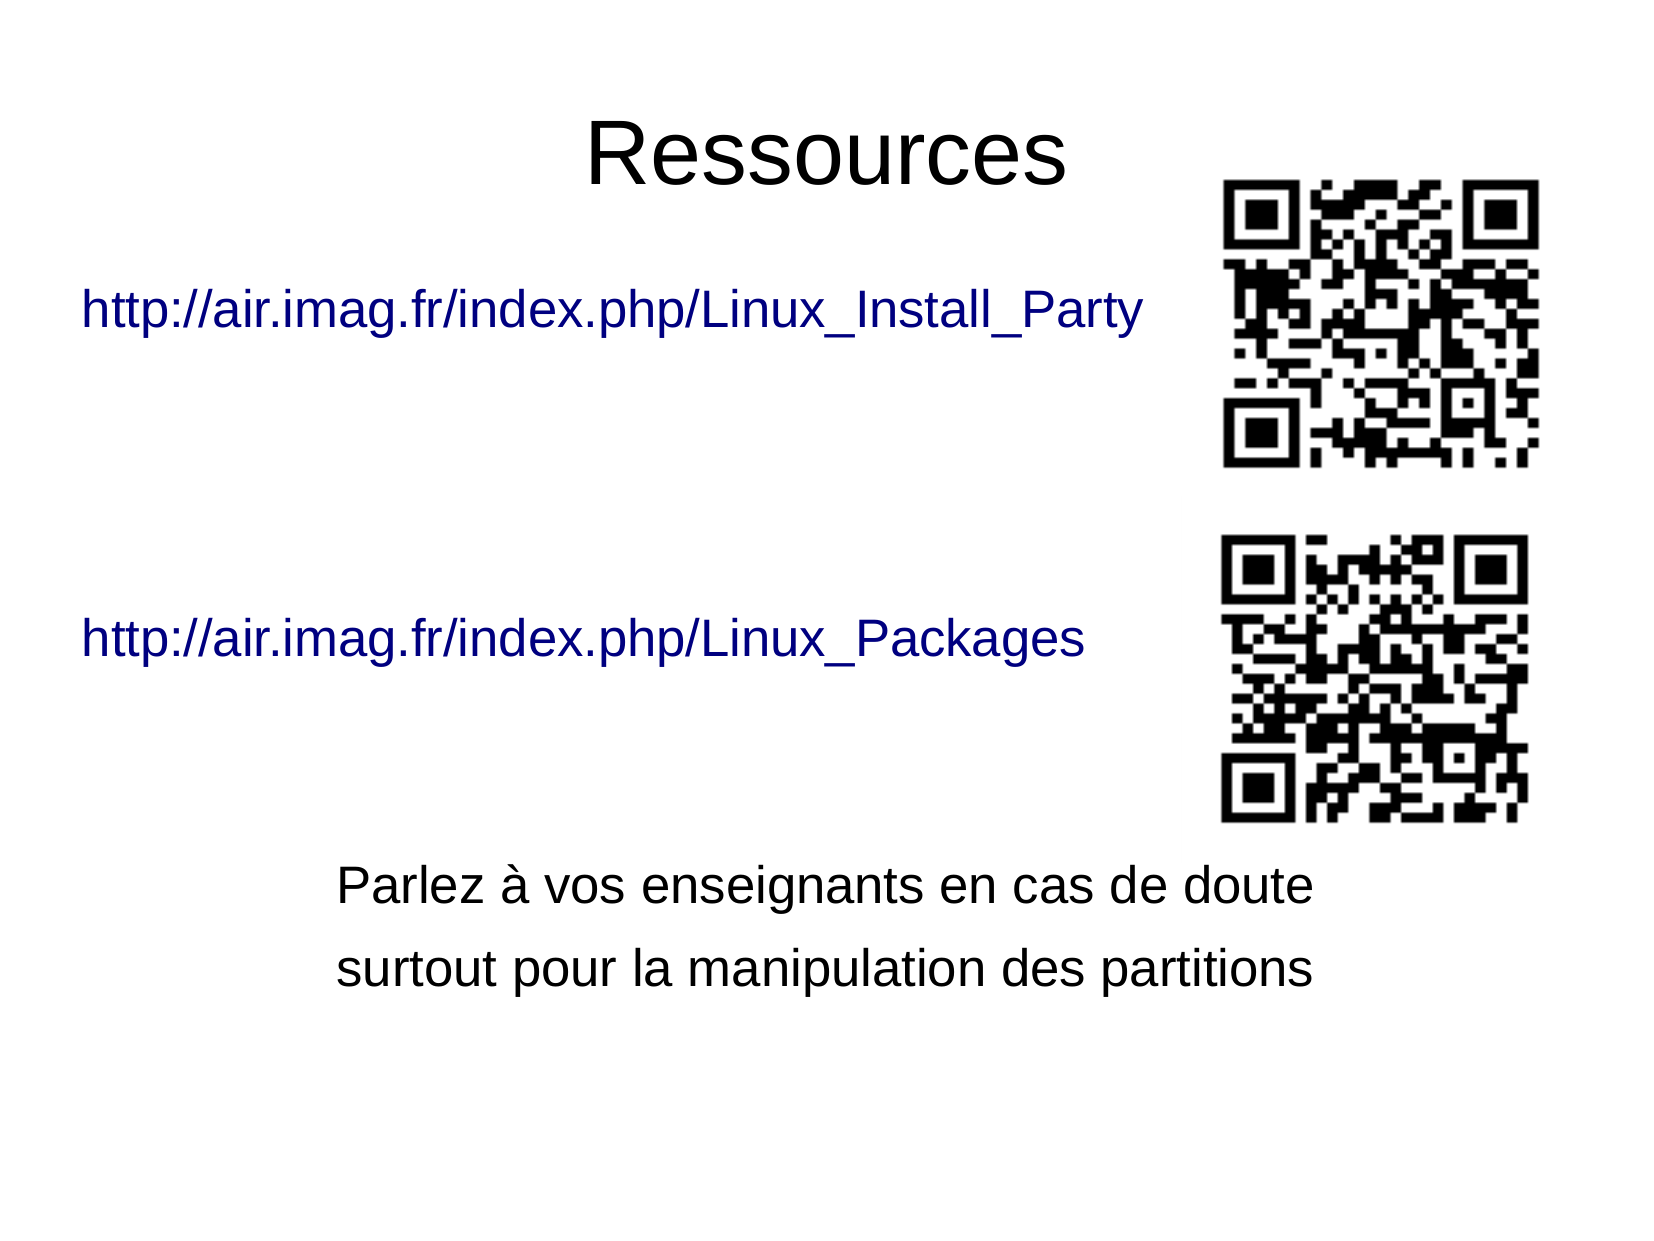

# Ressources
http://air.imag.fr/index.php/Linux_Install_Party
http://air.imag.fr/index.php/Linux_Packages
Parlez à vos enseignants en cas de doute
surtout pour la manipulation des partitions